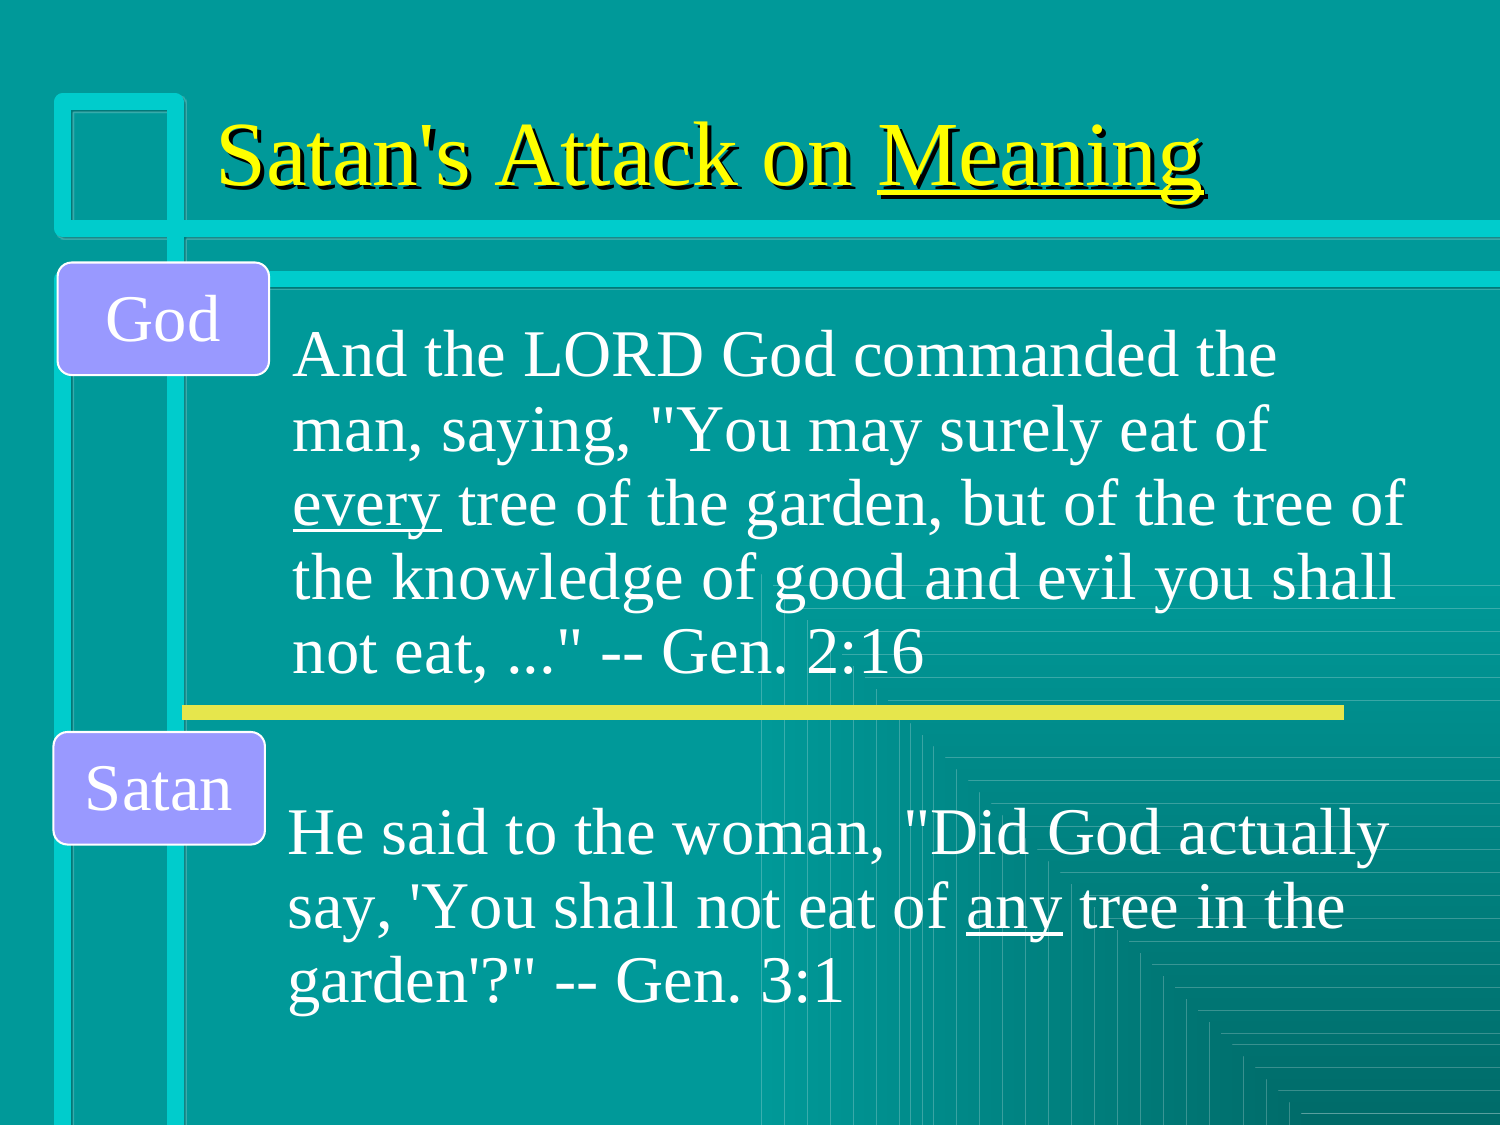

# Satan's Attack on Meaning
God
And the LORD God commanded the man, saying, "You may surely eat of every tree of the garden, but of the tree of the knowledge of good and evil you shall not eat, ..." -- Gen. 2:16
Satan
He said to the woman, "Did God actually say, 'You shall not eat of any tree in the garden'?" -- Gen. 3:1